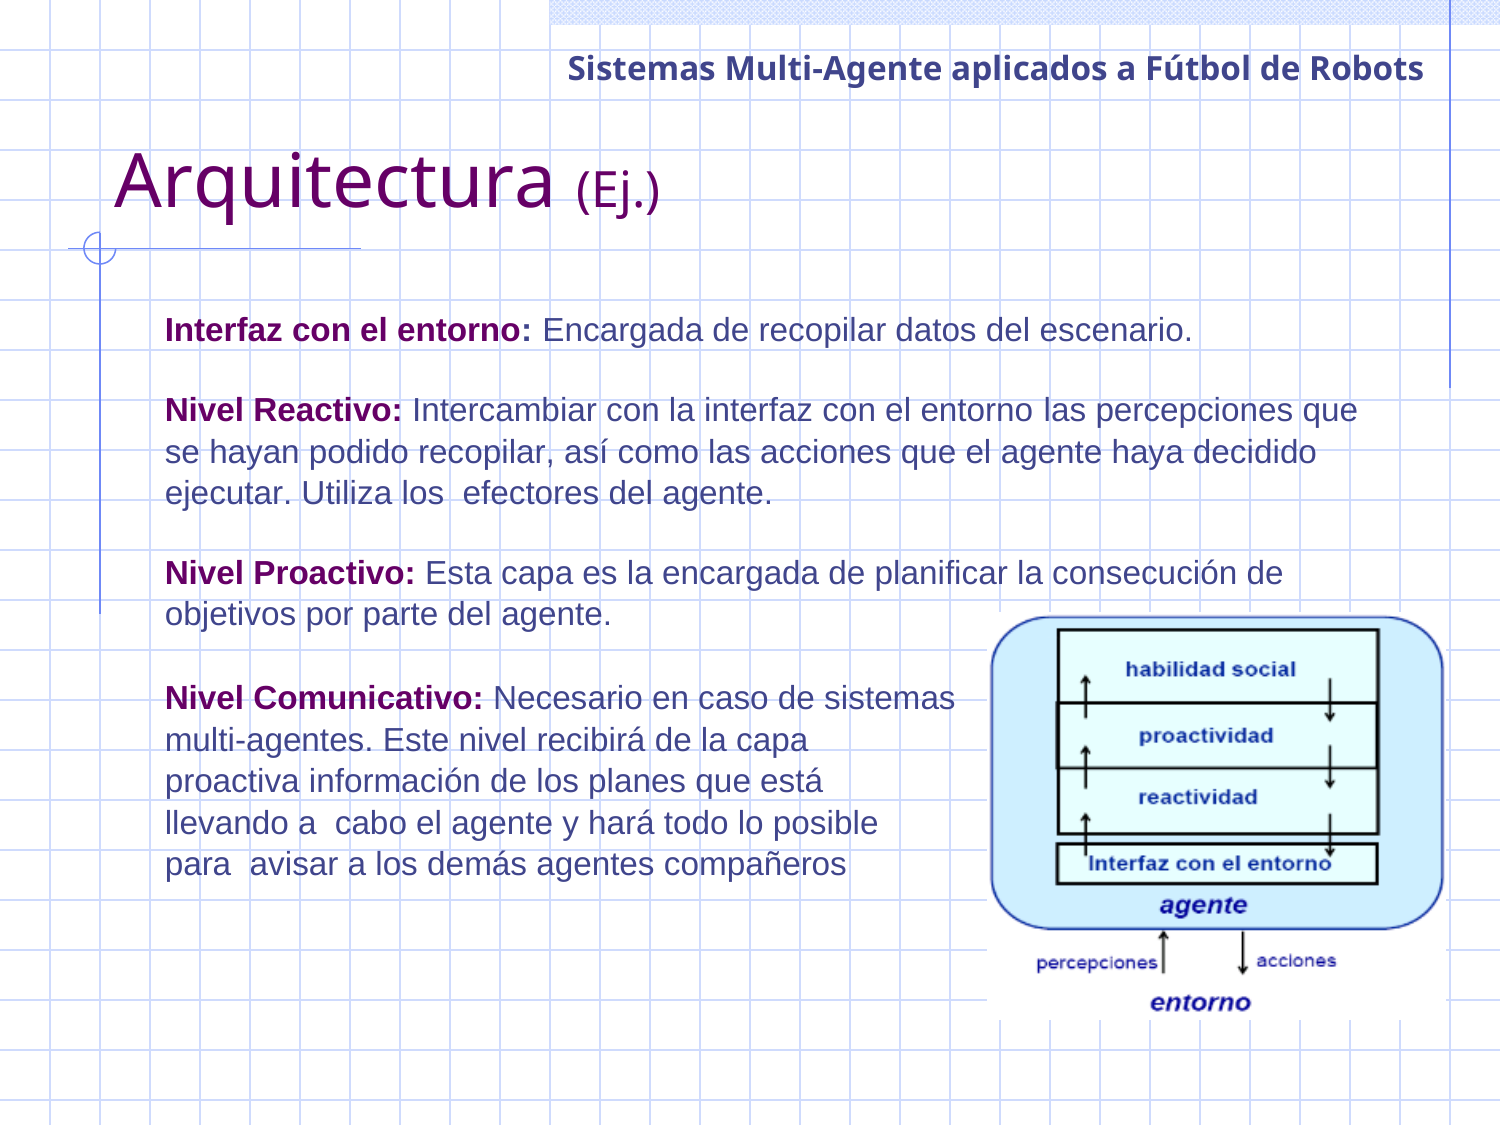

Sistemas Multi-Agente aplicados a Fútbol de Robots
# Arquitectura (Ej.)
Interfaz con el entorno: Encargada de recopilar datos del escenario.
Nivel Reactivo: Intercambiar con la interfaz con el entorno las percepciones que
se hayan podido recopilar, así como las acciones que el agente haya decidido
ejecutar. Utiliza los efectores del agente.
Nivel Proactivo: Esta capa es la encargada de planificar la consecución de
objetivos por parte del agente.
Nivel Comunicativo: Necesario en caso de sistemas
multi-agentes. Este nivel recibirá de la capa
proactiva información de los planes que está
llevando a cabo el agente y hará todo lo posible
para avisar a los demás agentes compañeros